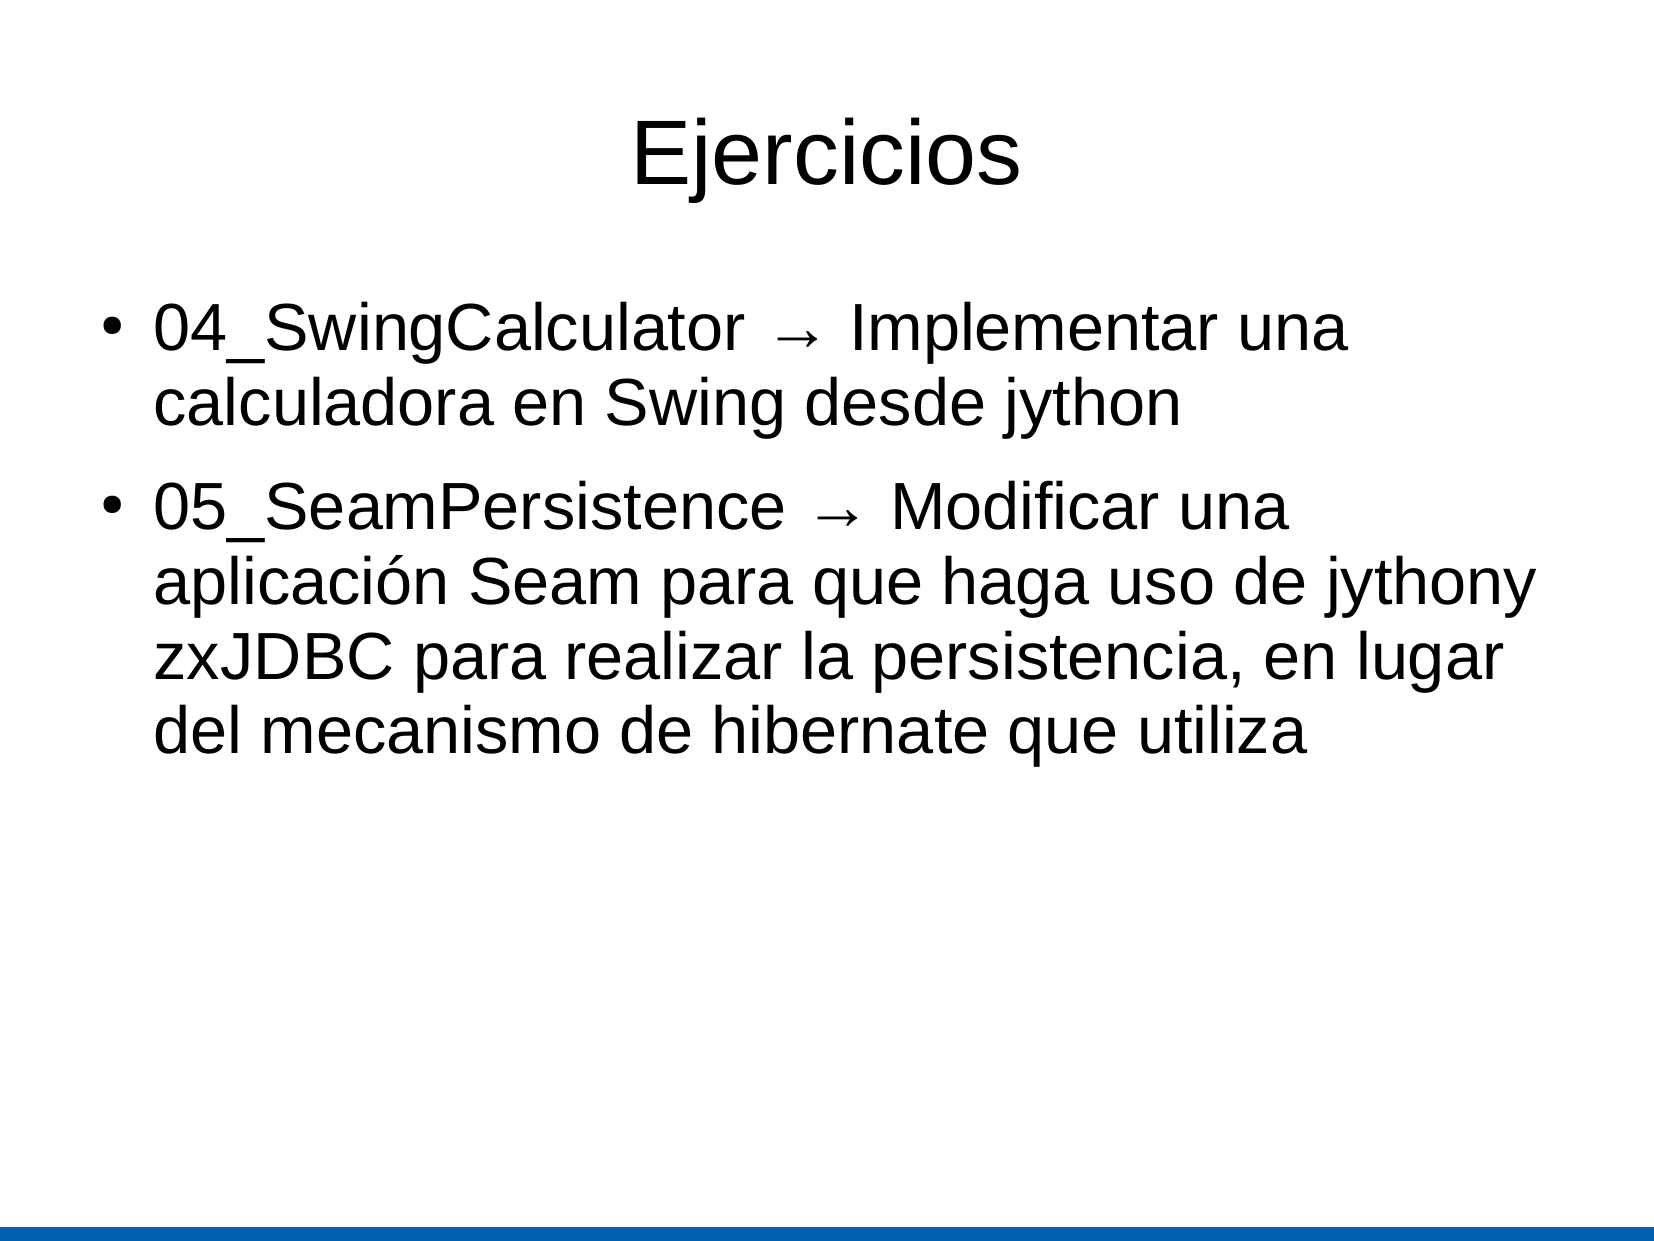

# Ejercicios
04_SwingCalculator → Implementar una calculadora en Swing desde jython
05_SeamPersistence → Modificar una aplicación Seam para que haga uso de jythony zxJDBC para realizar la persistencia, en lugar del mecanismo de hibernate que utiliza